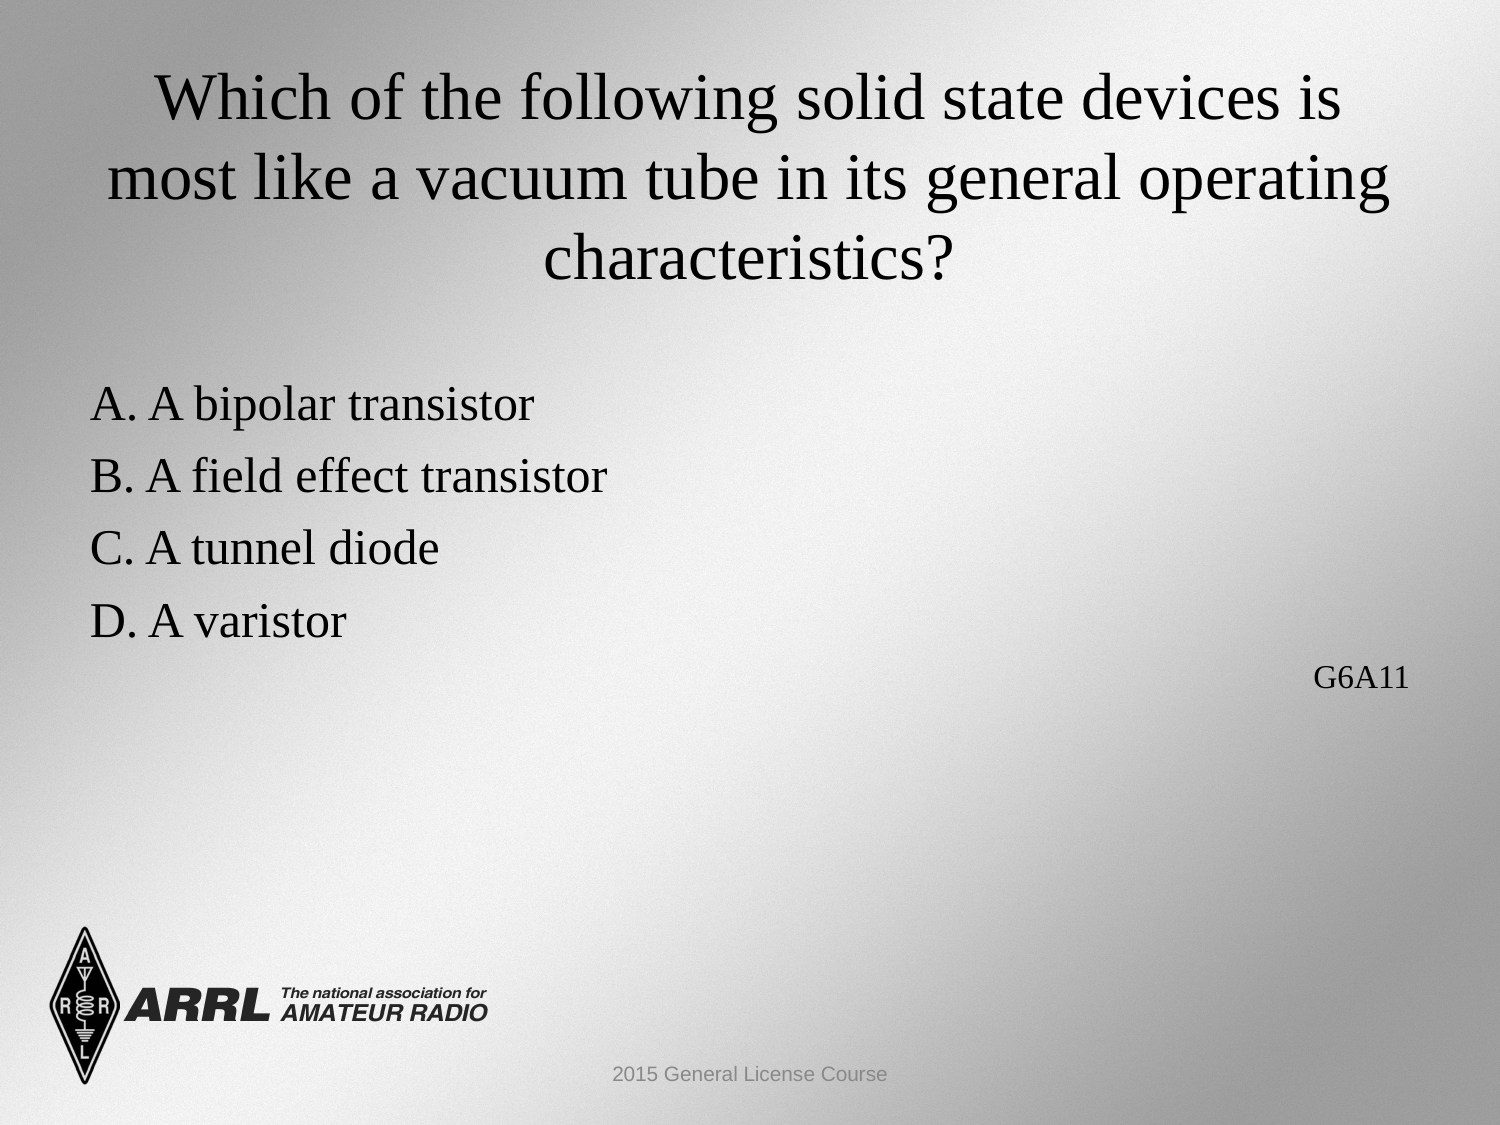

# Which of the following solid state devices is most like a vacuum tube in its general operating characteristics?
A. A bipolar transistor
B. A field effect transistor
C. A tunnel diode
D. A varistor
 G6A11
2015 General License Course